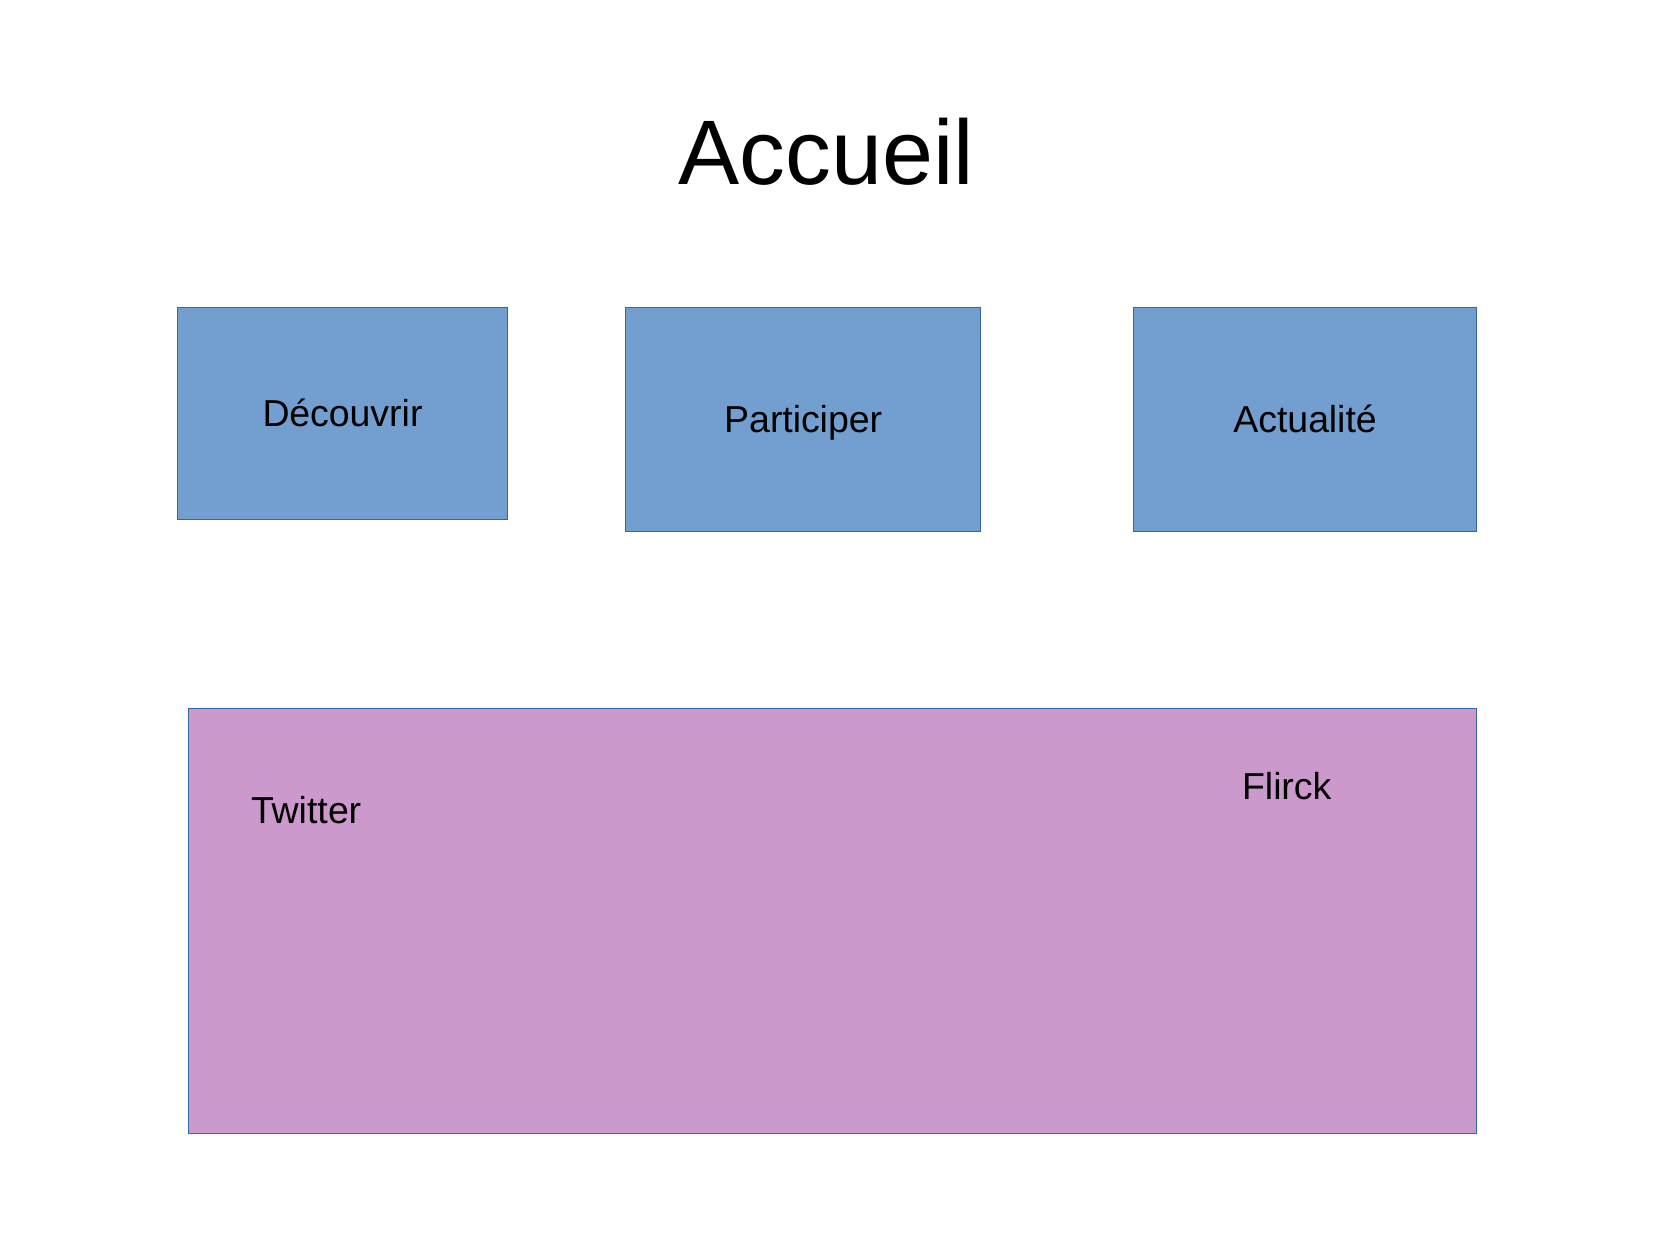

# Accueil
Découvrir
Participer
Actualité
Flirck
Twitter